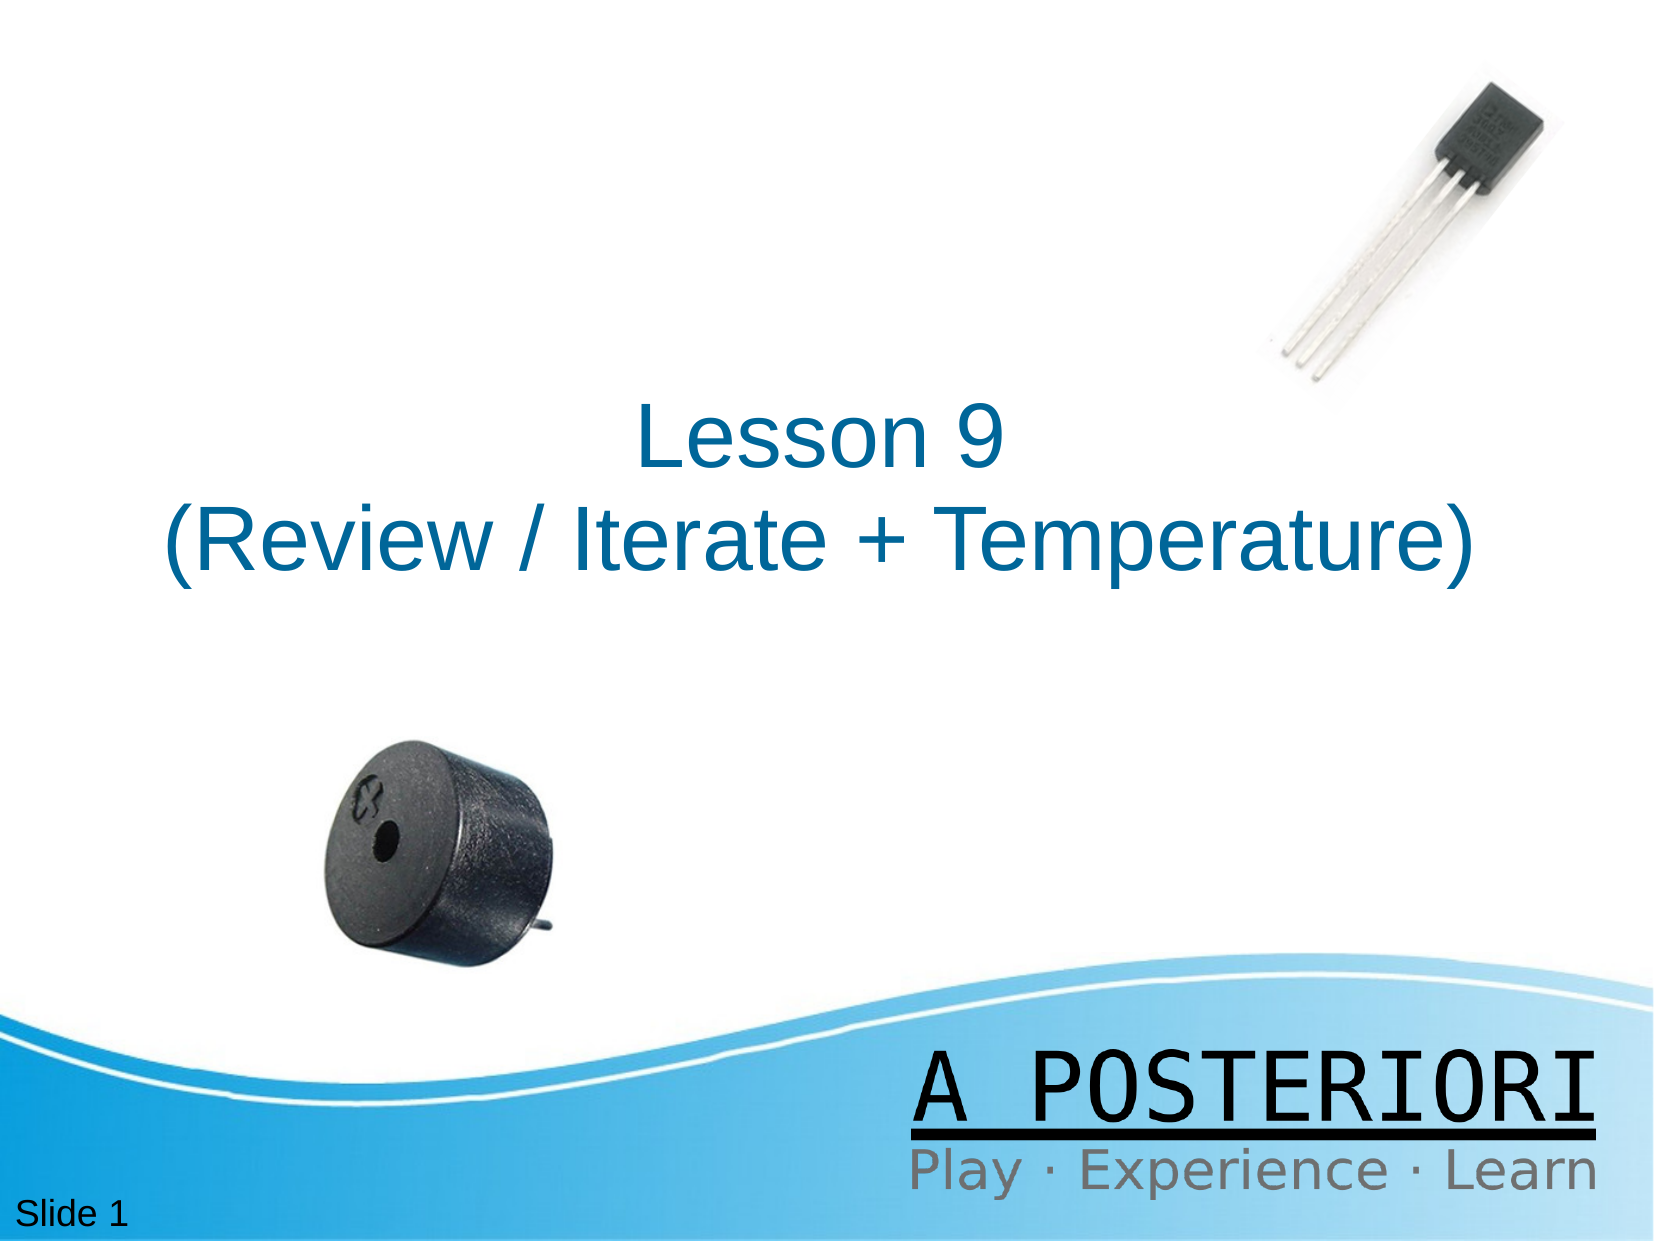

# Lesson 9 (Review / Iterate + Temperature)